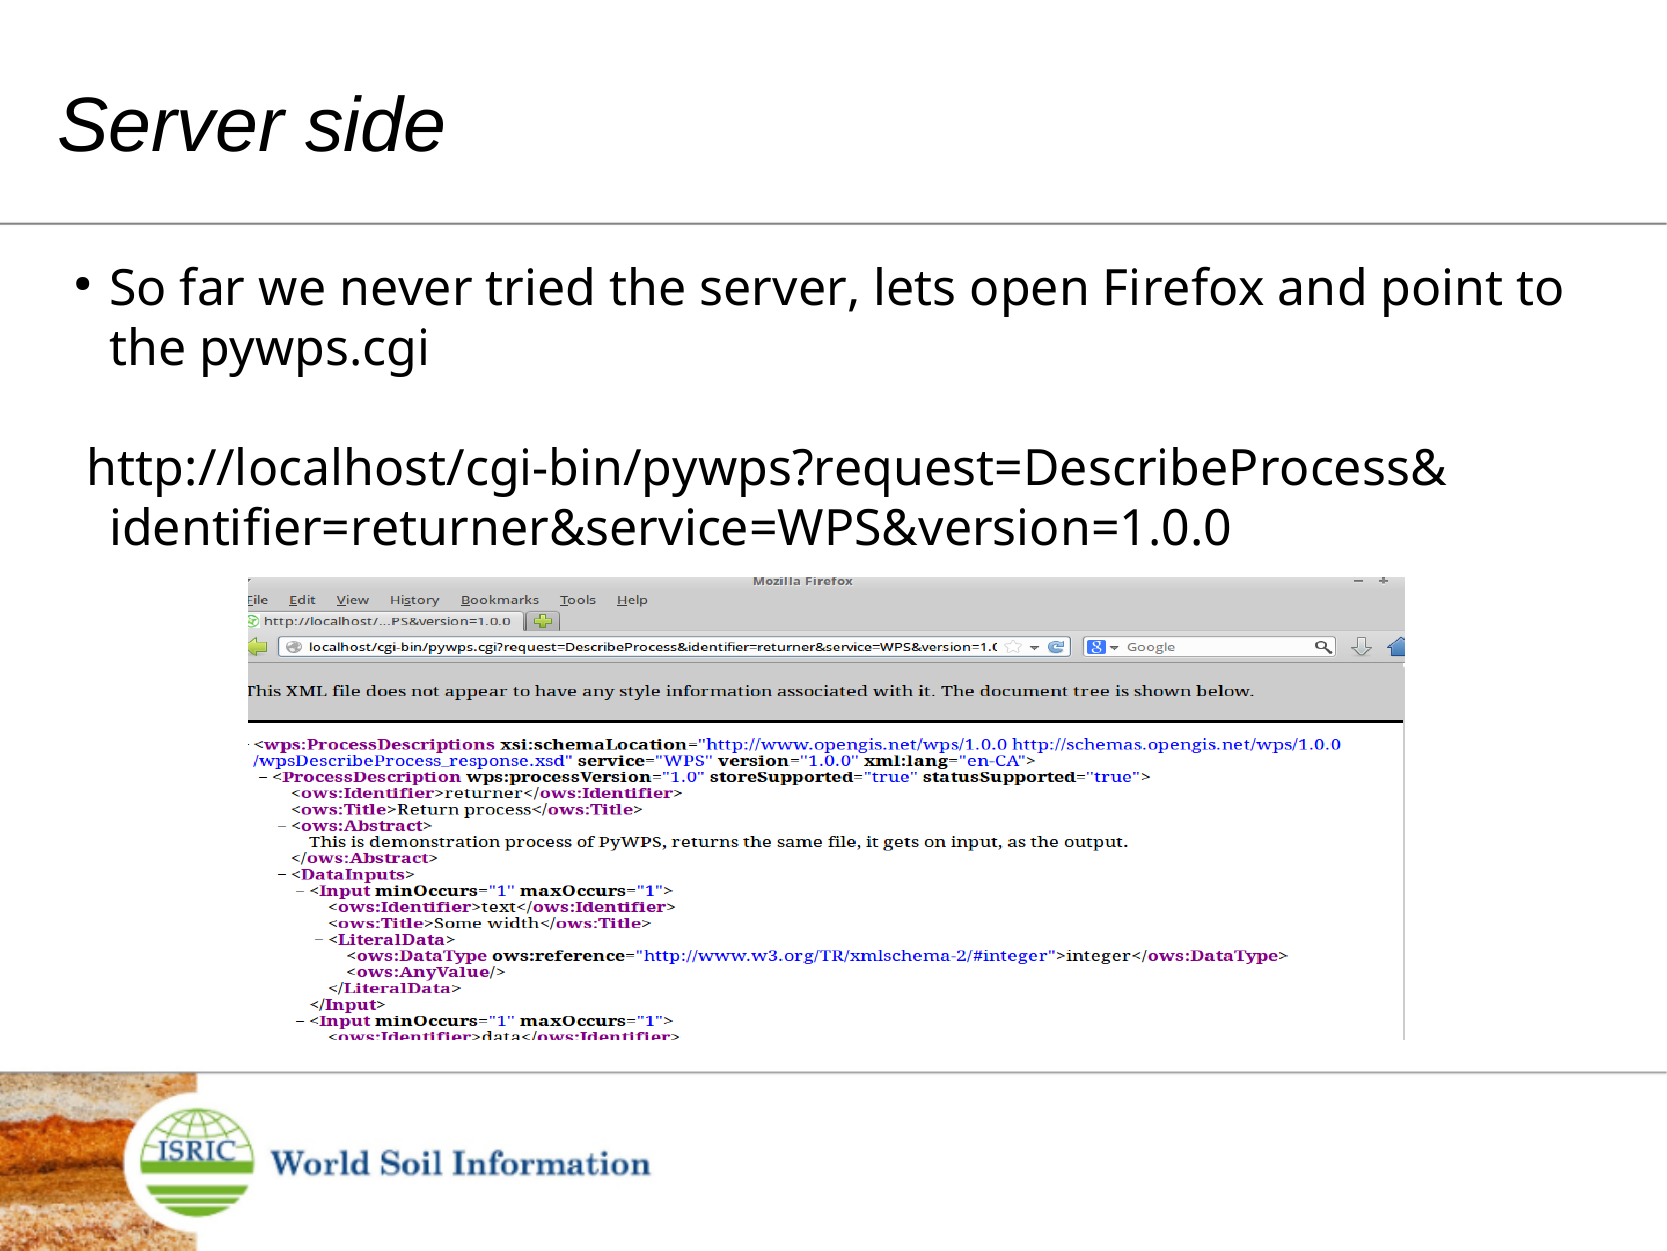

Server side
So far we never tried the server, lets open Firefox and point to the pywps.cgi
 http://localhost/cgi-bin/pywps?request=DescribeProcess&
identifier=returner&service=WPS&version=1.0.0
#